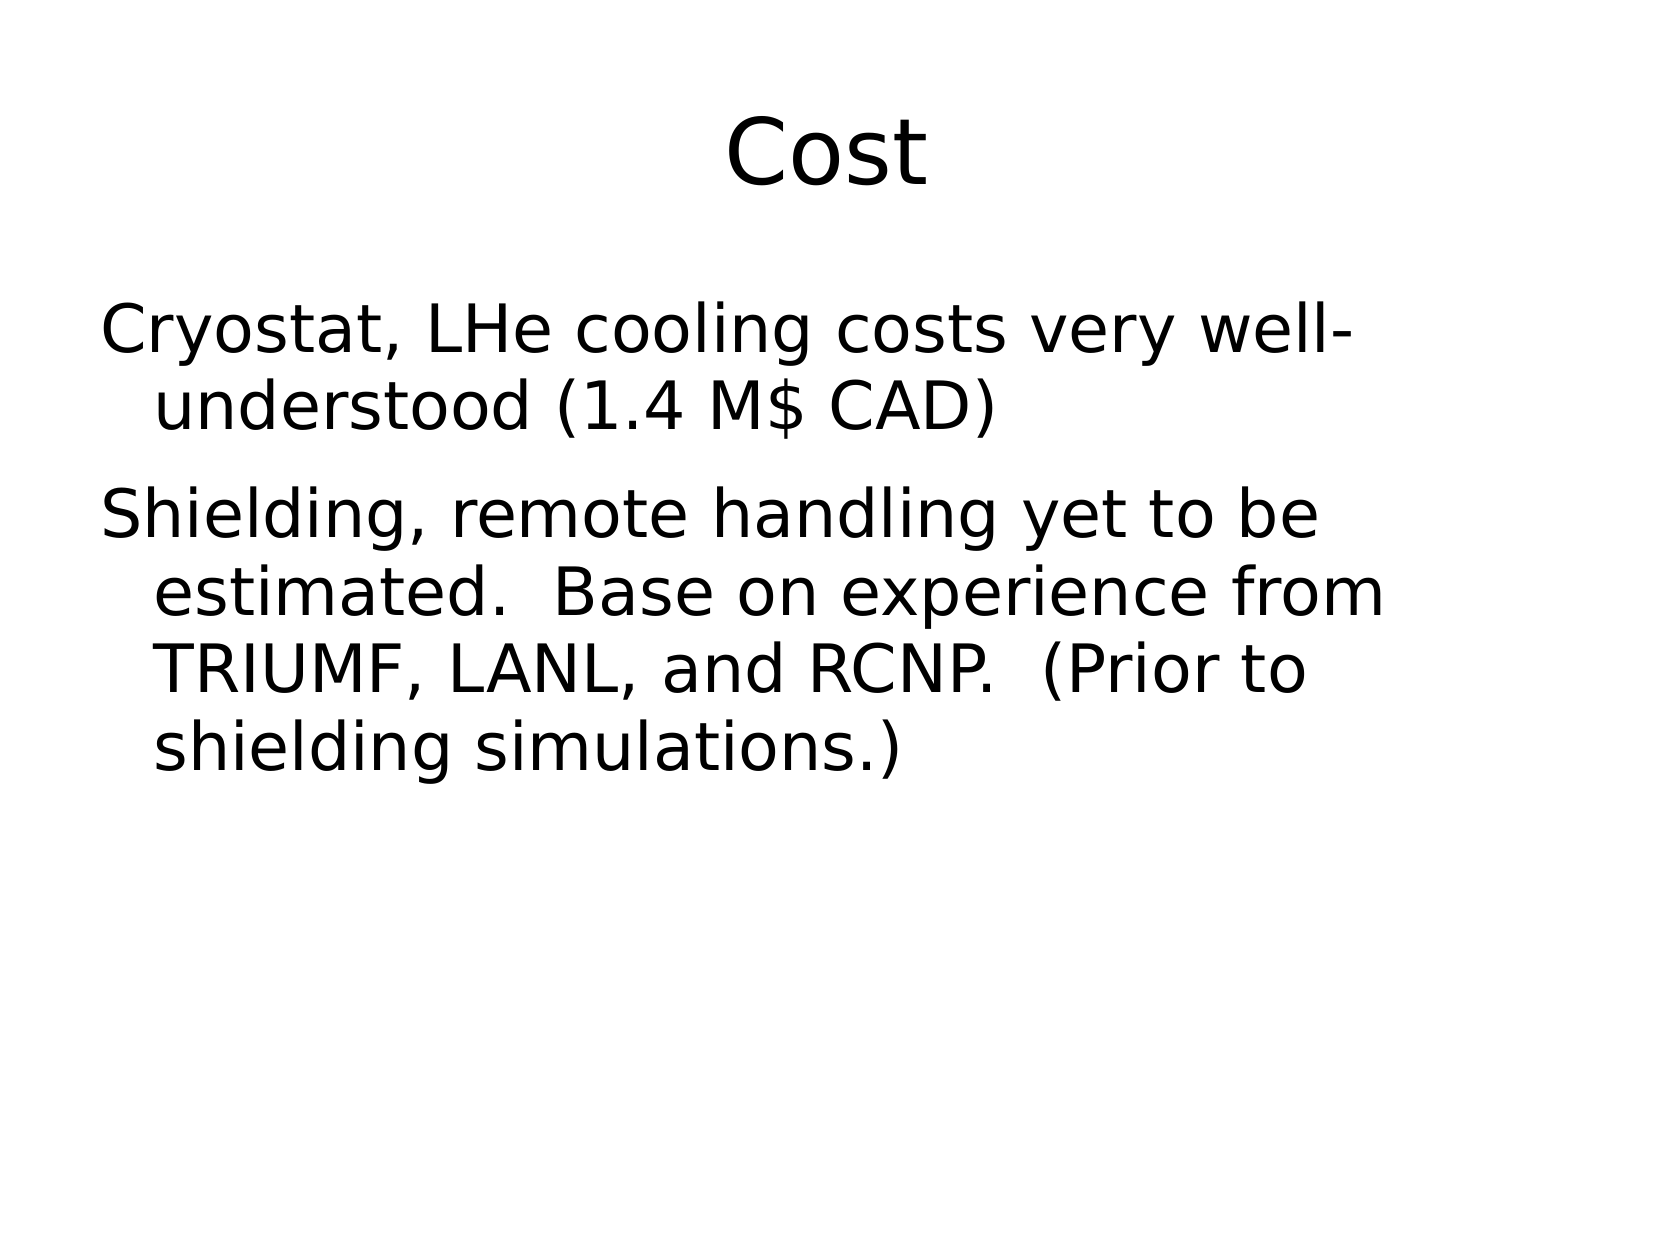

# Cost
Cryostat, LHe cooling costs very well-understood (1.4 M$ CAD)
Shielding, remote handling yet to be estimated. Base on experience from TRIUMF, LANL, and RCNP. (Prior to shielding simulations.)